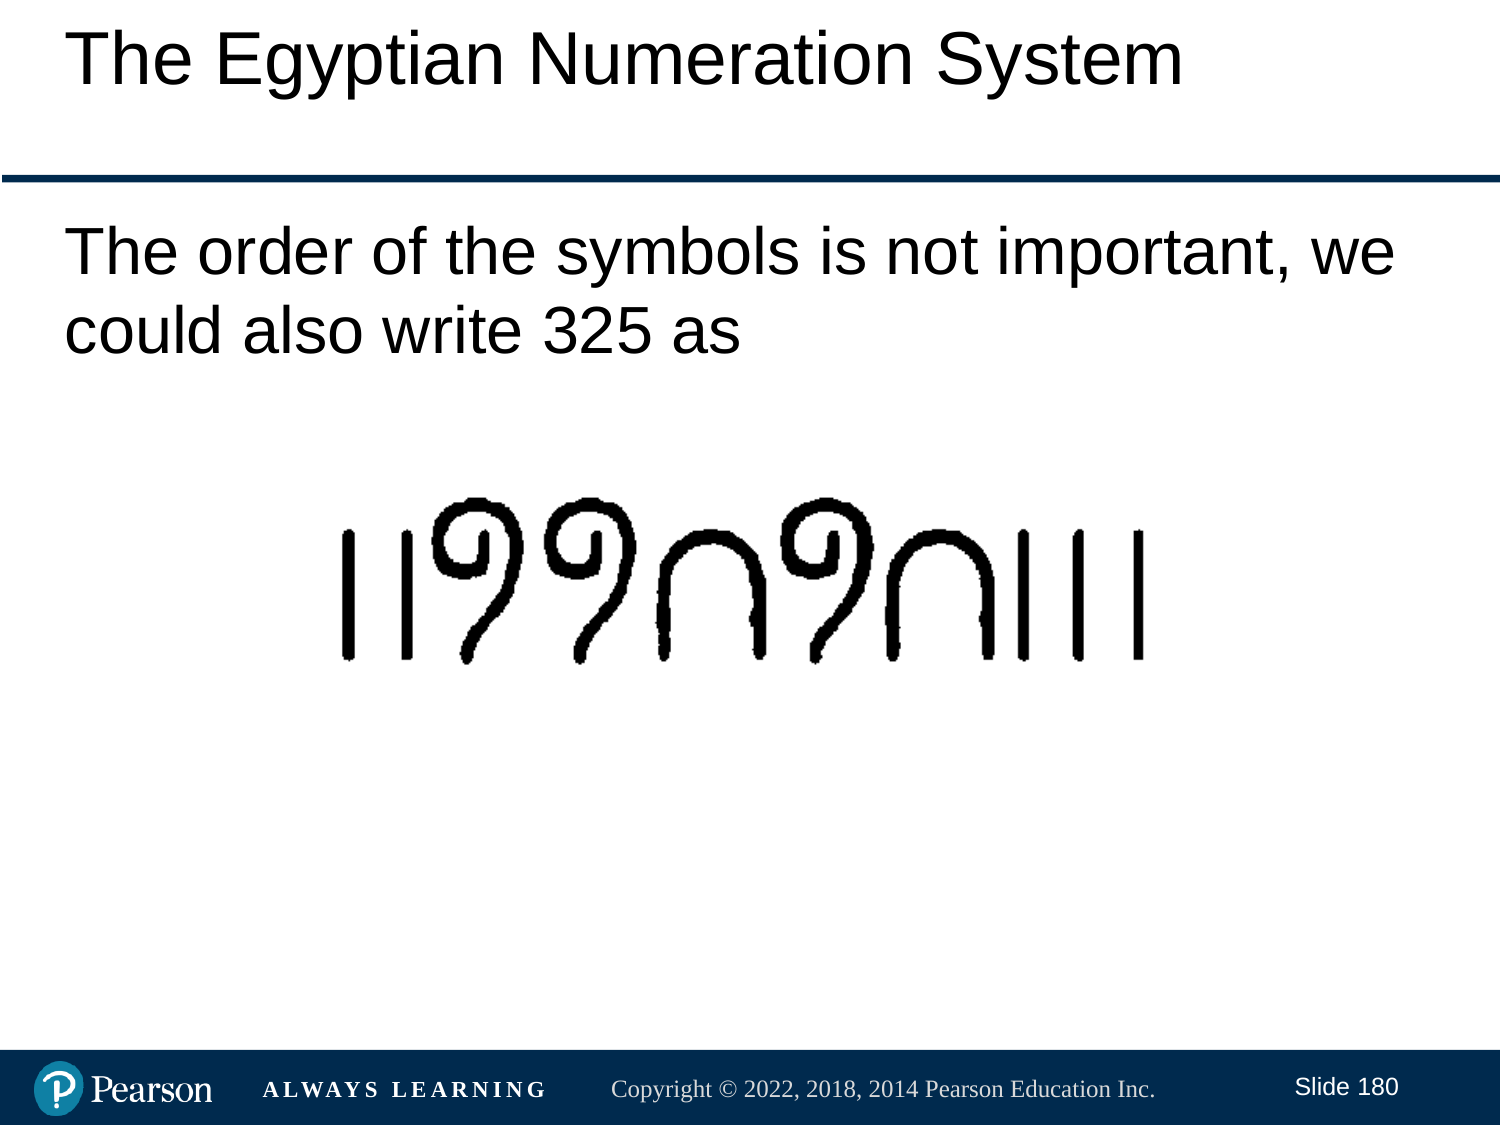

# The Egyptian Numeration System
The order of the symbols is not important, we could also write 325 as